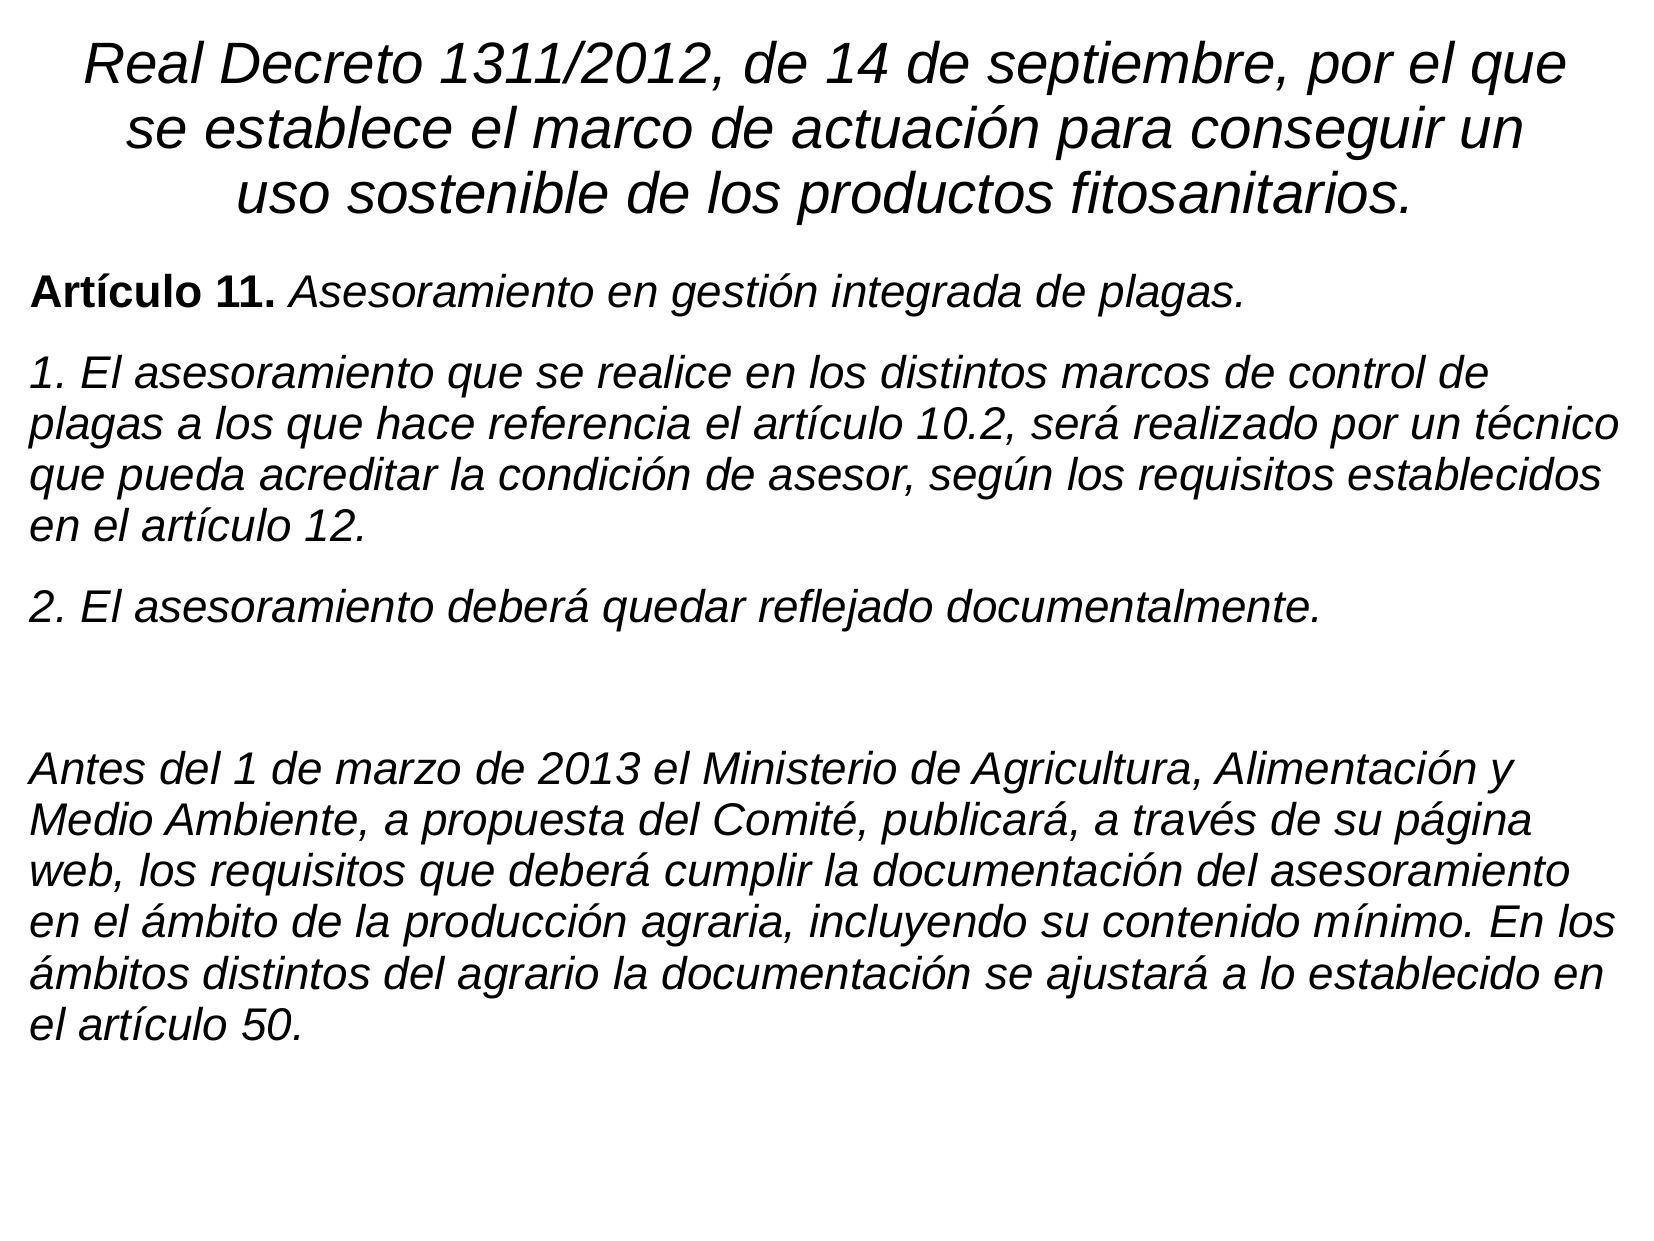

# Real Decreto 1311/2012, de 14 de septiembre, por el que se establece el marco de actuación para conseguir un uso sostenible de los productos fitosanitarios.
Artículo 11. Asesoramiento en gestión integrada de plagas.
1. El asesoramiento que se realice en los distintos marcos de control de plagas a los que hace referencia el artículo 10.2, será realizado por un técnico que pueda acreditar la condición de asesor, según los requisitos establecidos en el artículo 12.
2. El asesoramiento deberá quedar reflejado documentalmente.
Antes del 1 de marzo de 2013 el Ministerio de Agricultura, Alimentación y Medio Ambiente, a propuesta del Comité, publicará, a través de su página web, los requisitos que deberá cumplir la documentación del asesoramiento en el ámbito de la producción agraria, incluyendo su contenido mínimo. En los ámbitos distintos del agrario la documentación se ajustará a lo establecido en el artículo 50.